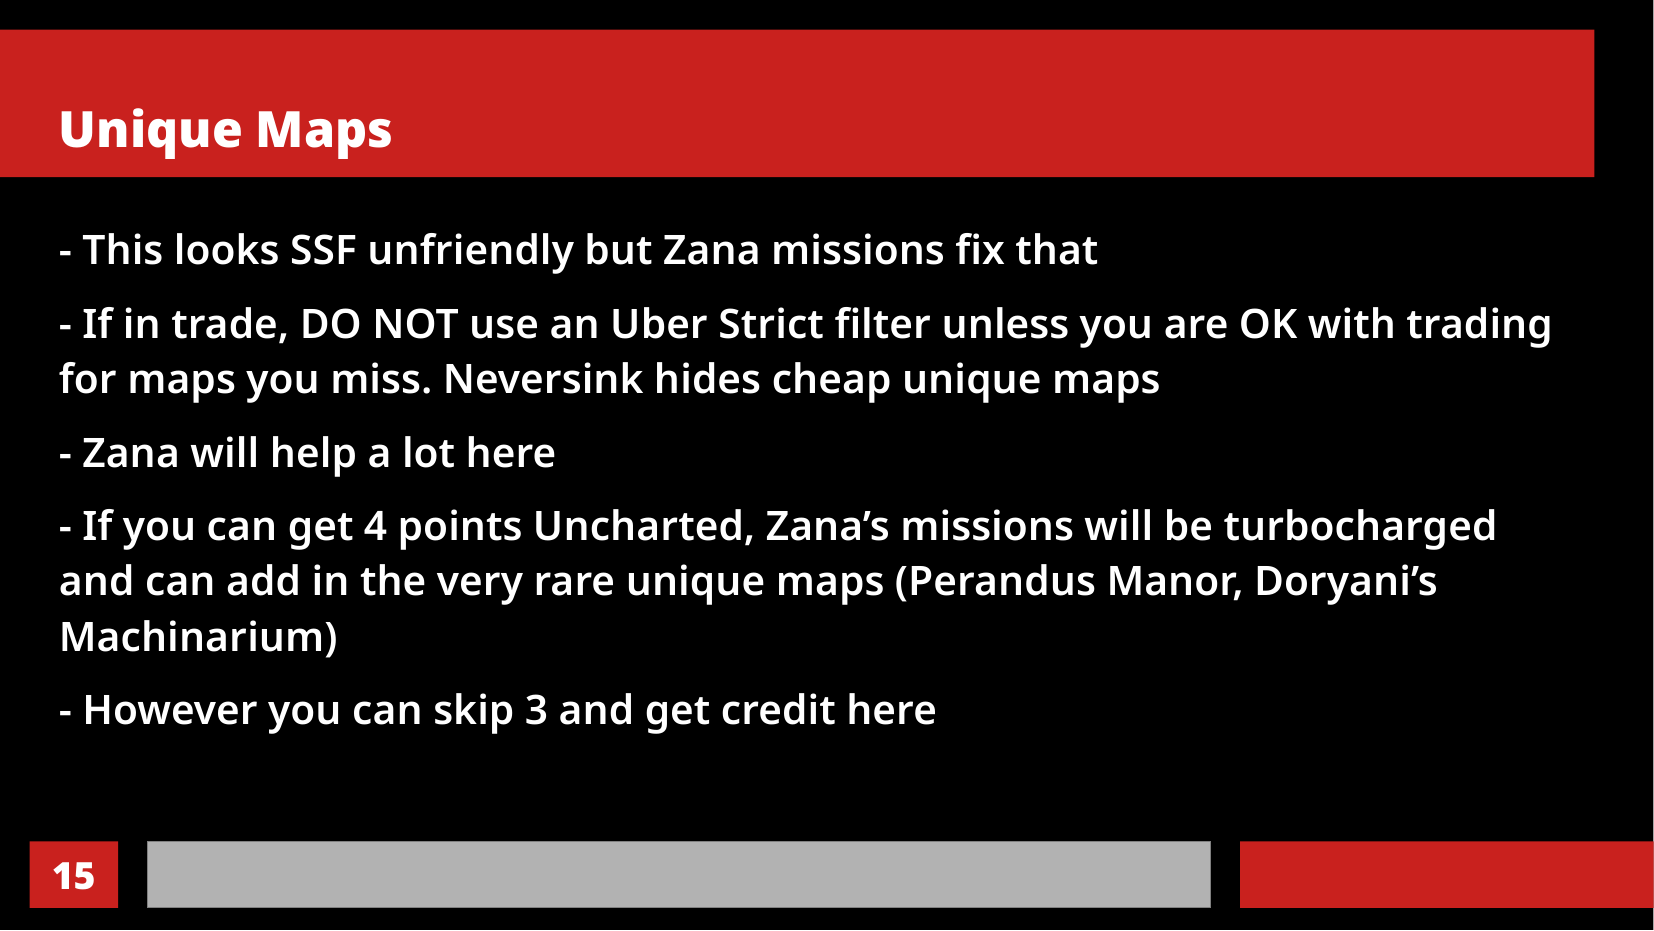

# Unique Maps
- This looks SSF unfriendly but Zana missions fix that
- If in trade, DO NOT use an Uber Strict filter unless you are OK with trading for maps you miss. Neversink hides cheap unique maps
- Zana will help a lot here
- If you can get 4 points Uncharted, Zana’s missions will be turbocharged and can add in the very rare unique maps (Perandus Manor, Doryani’s Machinarium)
- However you can skip 3 and get credit here
15